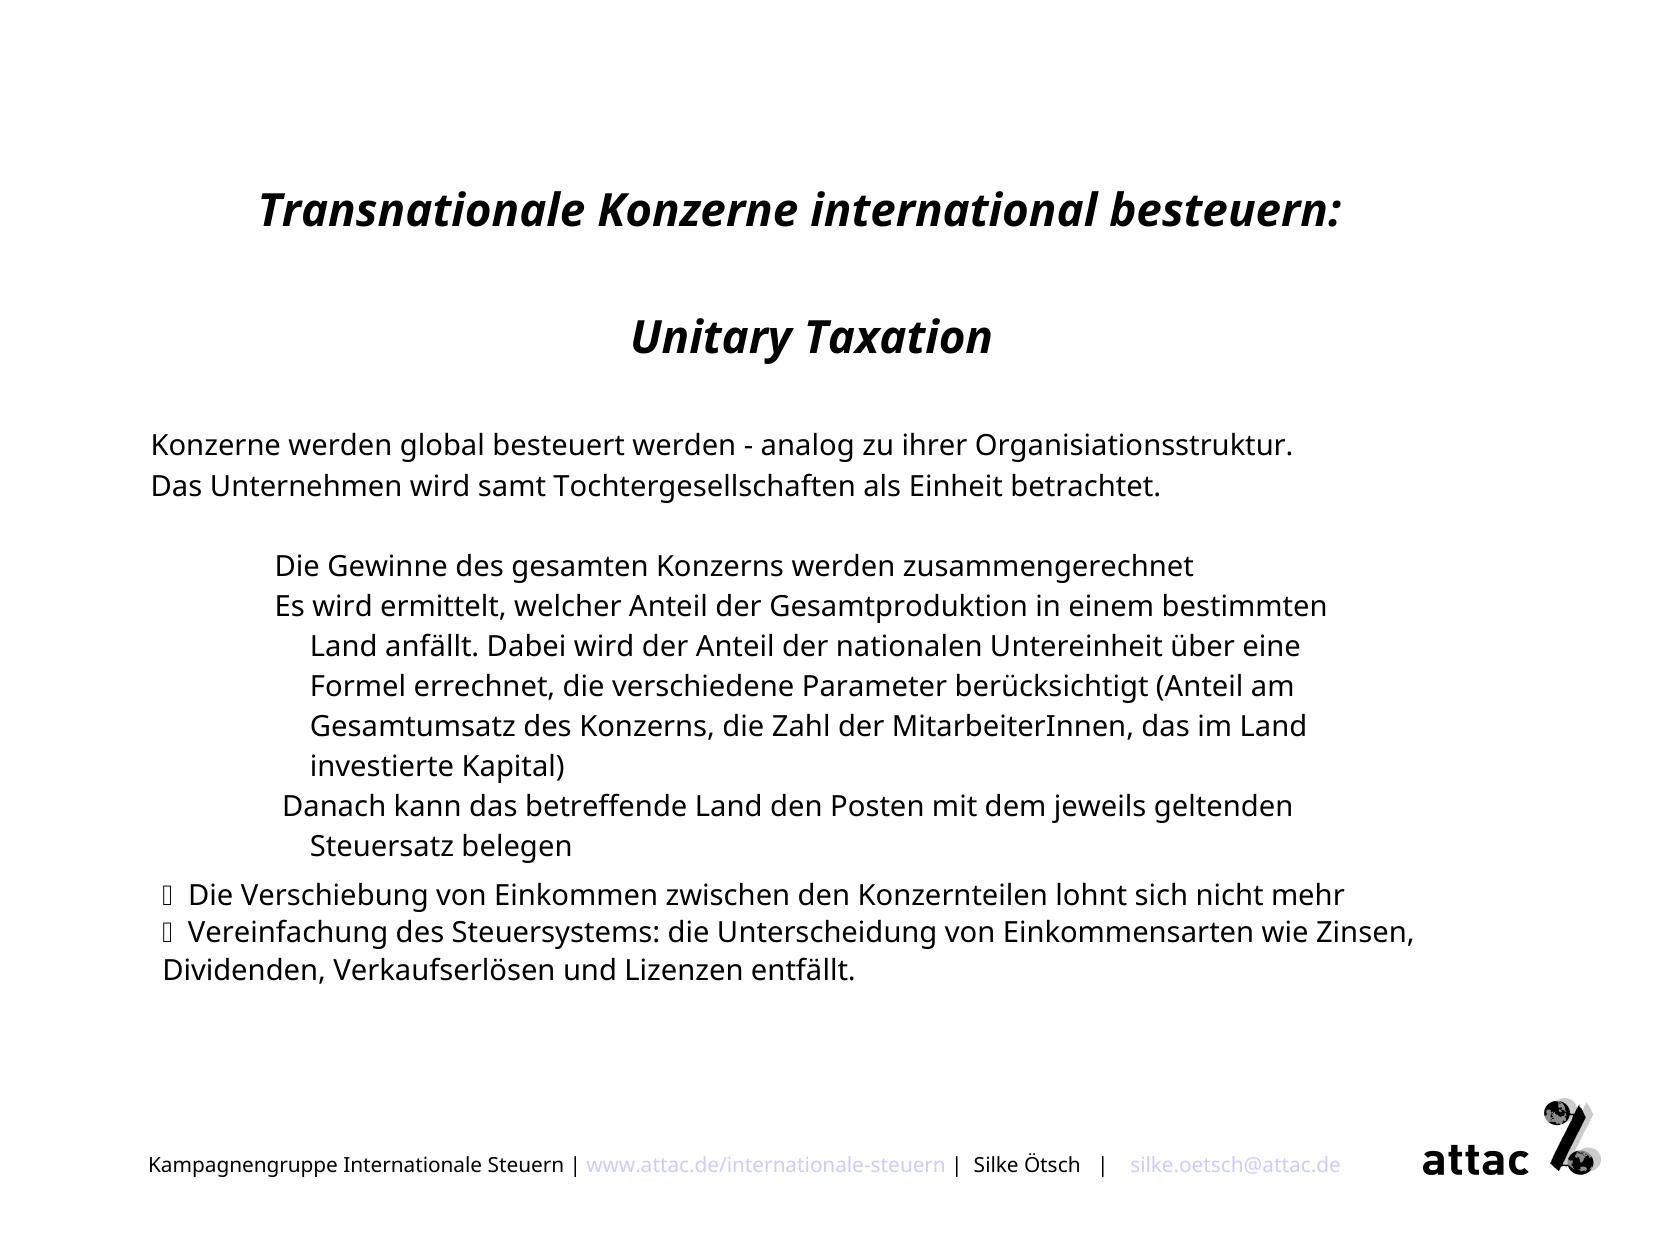

Transnationale Konzerne international besteuern:
Unitary Taxation
Konzerne werden global besteuert werden - analog zu ihrer Organisiationsstruktur.
Das Unternehmen wird samt Tochtergesellschaften als Einheit betrachtet.
Die Gewinne des gesamten Konzerns werden zusammengerechnet
Es wird ermittelt, welcher Anteil der Gesamtproduktion in einem bestimmten Land anfällt. Dabei wird der Anteil der nationalen Untereinheit über eine Formel errechnet, die verschiedene Parameter berücksichtigt (Anteil am Gesamtumsatz des Konzerns, die Zahl der MitarbeiterInnen, das im Land investierte Kapital)
 Danach kann das betreffende Land den Posten mit dem jeweils geltenden Steuersatz belegen
 Die Verschiebung von Einkommen zwischen den Konzernteilen lohnt sich nicht mehr
Vereinfachung des Steuersystems: die Unterscheidung von Einkommensarten wie Zinsen, Dividenden, Verkaufserlösen und Lizenzen entfällt.
Kampagnengruppe Internationale Steuern | www.attac.de/internationale-steuern | Silke Ötsch | silke.oetsch@attac.de